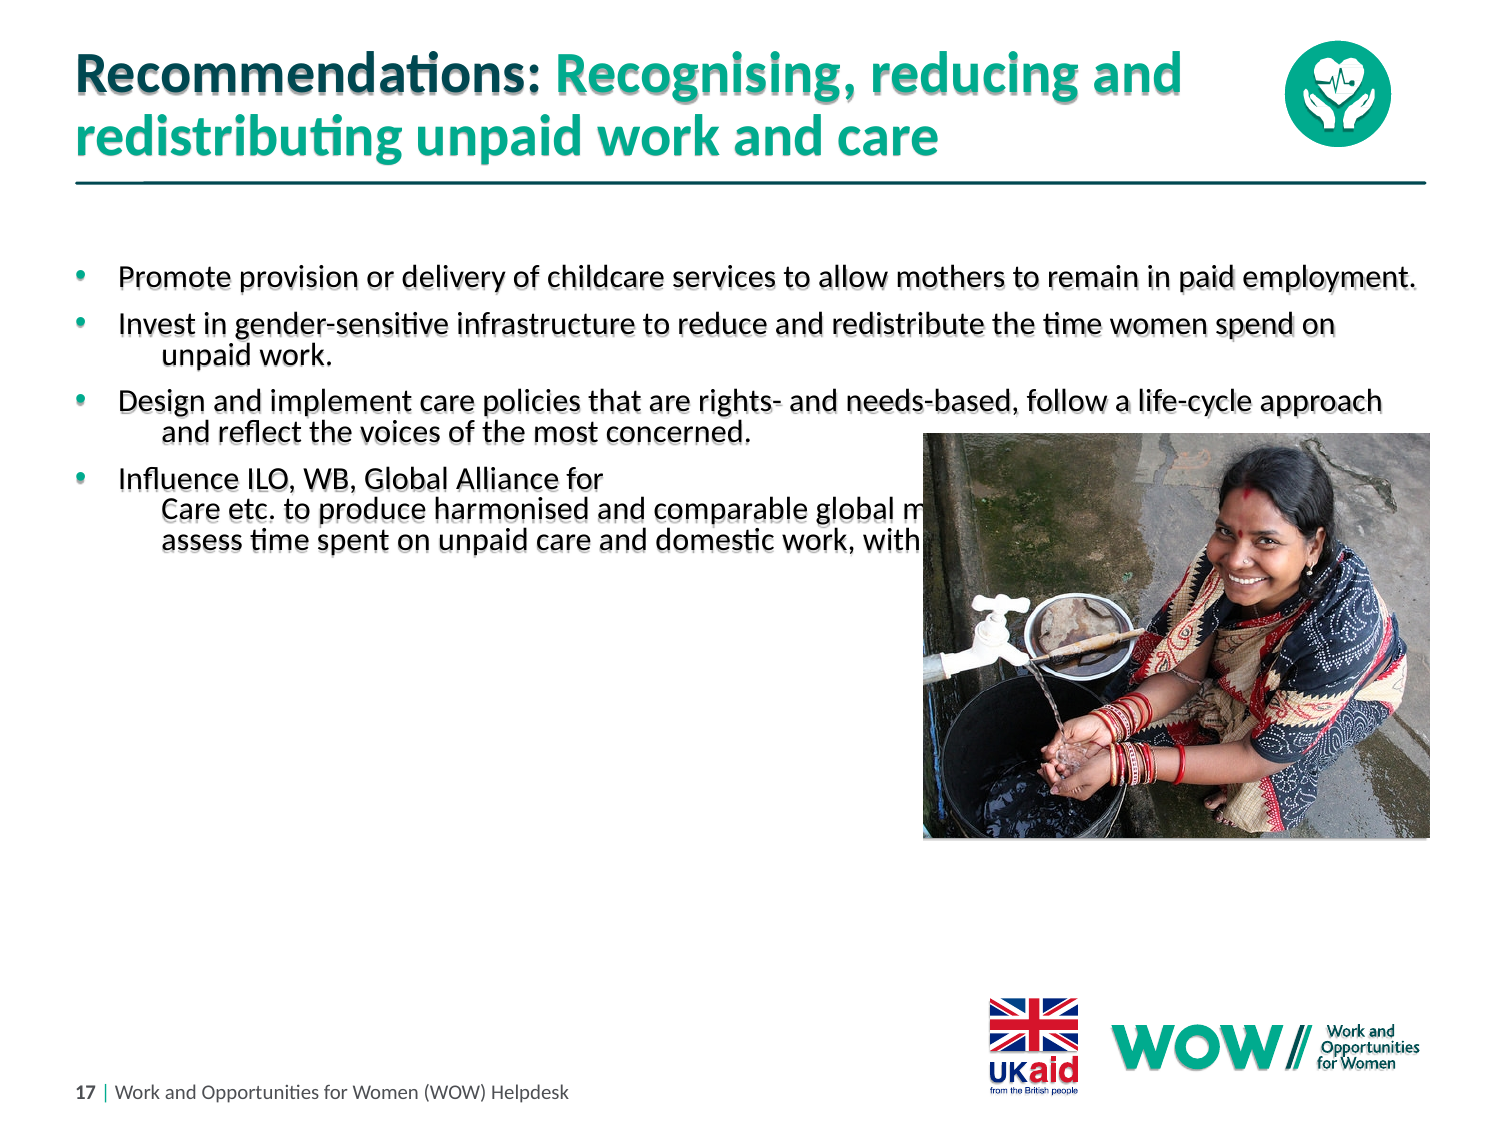

# Recommendations: Recognising, reducing and redistributing unpaid work and care
Promote provision or delivery of childcare services to allow mothers to remain in paid employment.
Invest in gender-sensitive infrastructure to reduce and redistribute the time women spend on unpaid work.
Design and implement care policies that are rights- and needs-based, follow a life-cycle approach and reflect the voices of the most concerned.
Influence ILO, WB, Global Alliance for
Care etc. to produce harmonised and comparable global modules on time use and a database to assess time spent on unpaid care and domestic work, with sex- disaggregated data.
 | Work and Opportunities for Women (WOW) Helpdesk